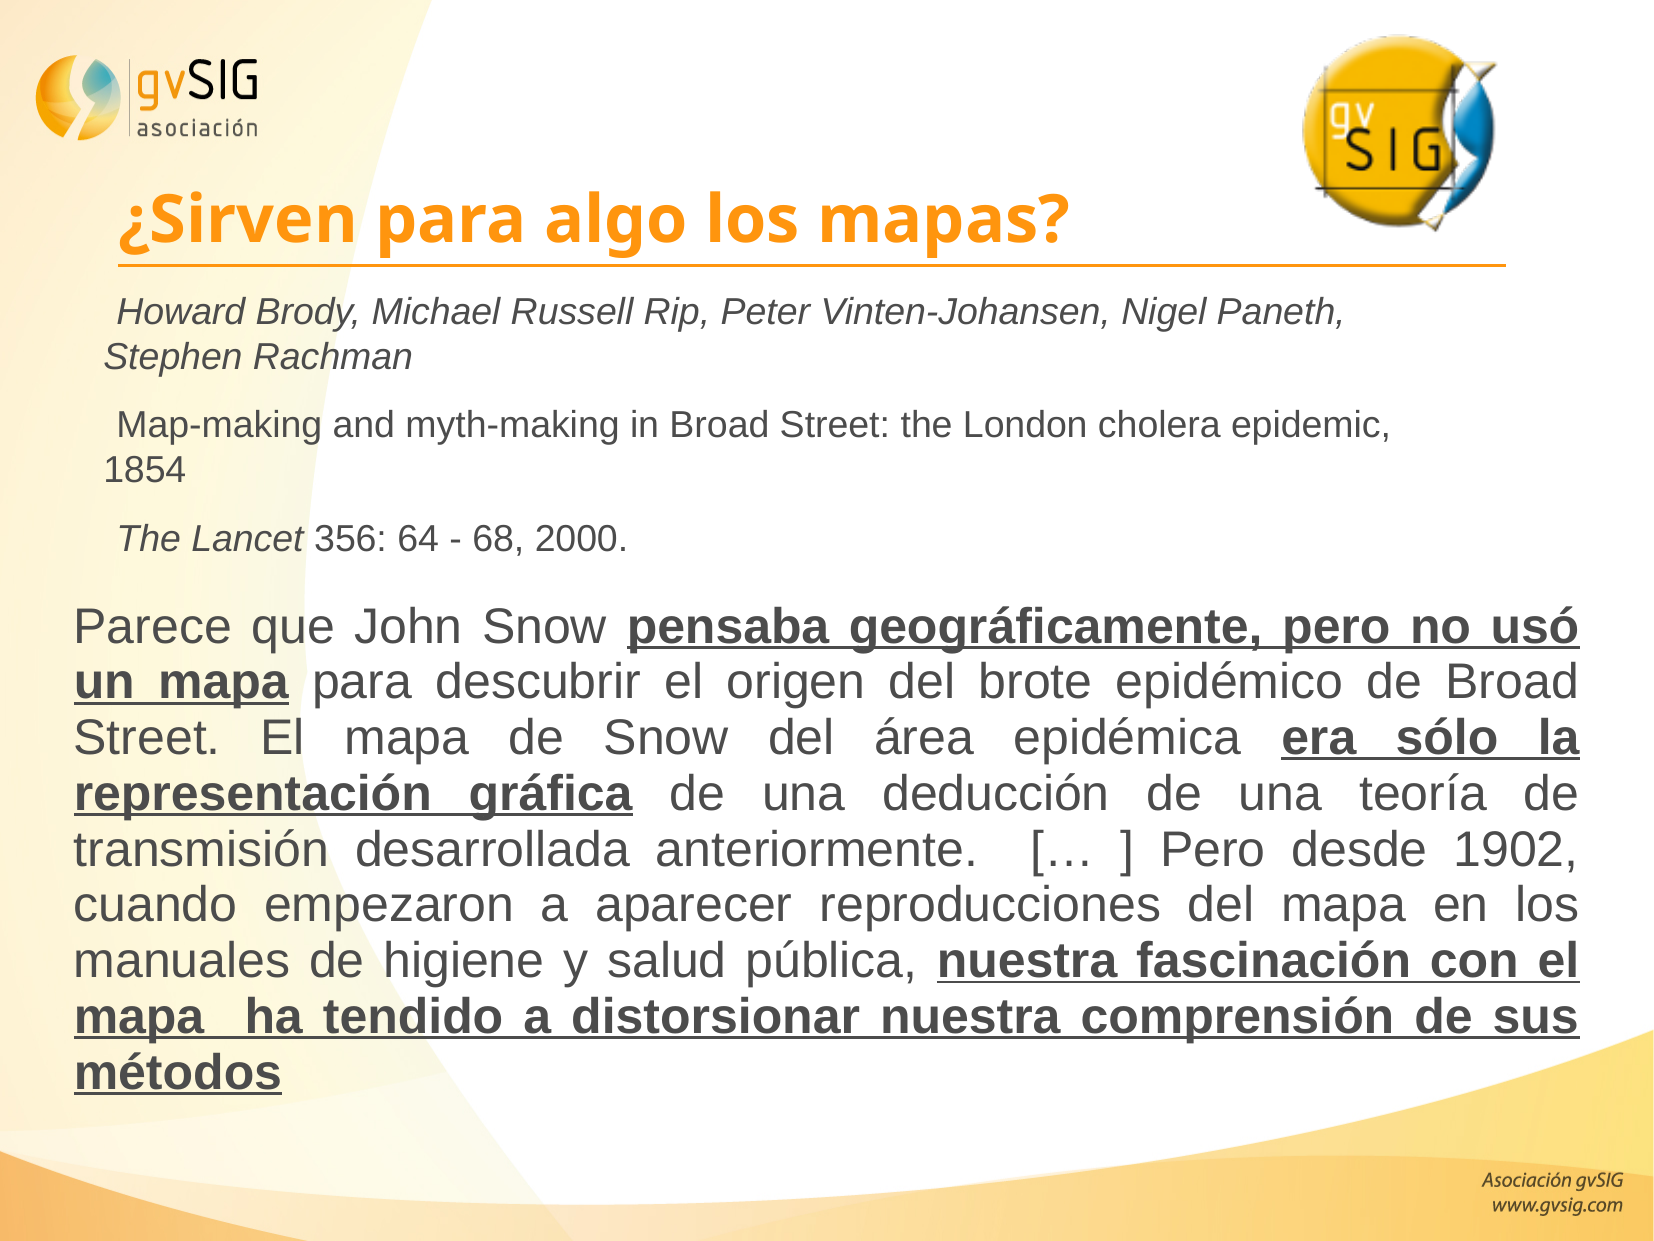

¿Sirven para algo los mapas?
Howard Brody, Michael Russell Rip, Peter Vinten-Johansen, Nigel Paneth, Stephen Rachman
Map-making and myth-making in Broad Street: the London cholera epidemic, 1854
The Lancet 356: 64 - 68, 2000.
Parece que John Snow pensaba geográficamente, pero no usó un mapa para descubrir el origen del brote epidémico de Broad Street. El mapa de Snow del área epidémica era sólo la representación gráfica de una deducción de una teoría de transmisión desarrollada anteriormente. [… ] Pero desde 1902, cuando empezaron a aparecer reproducciones del mapa en los manuales de higiene y salud pública, nuestra fascinación con el mapa ha tendido a distorsionar nuestra comprensión de sus métodos